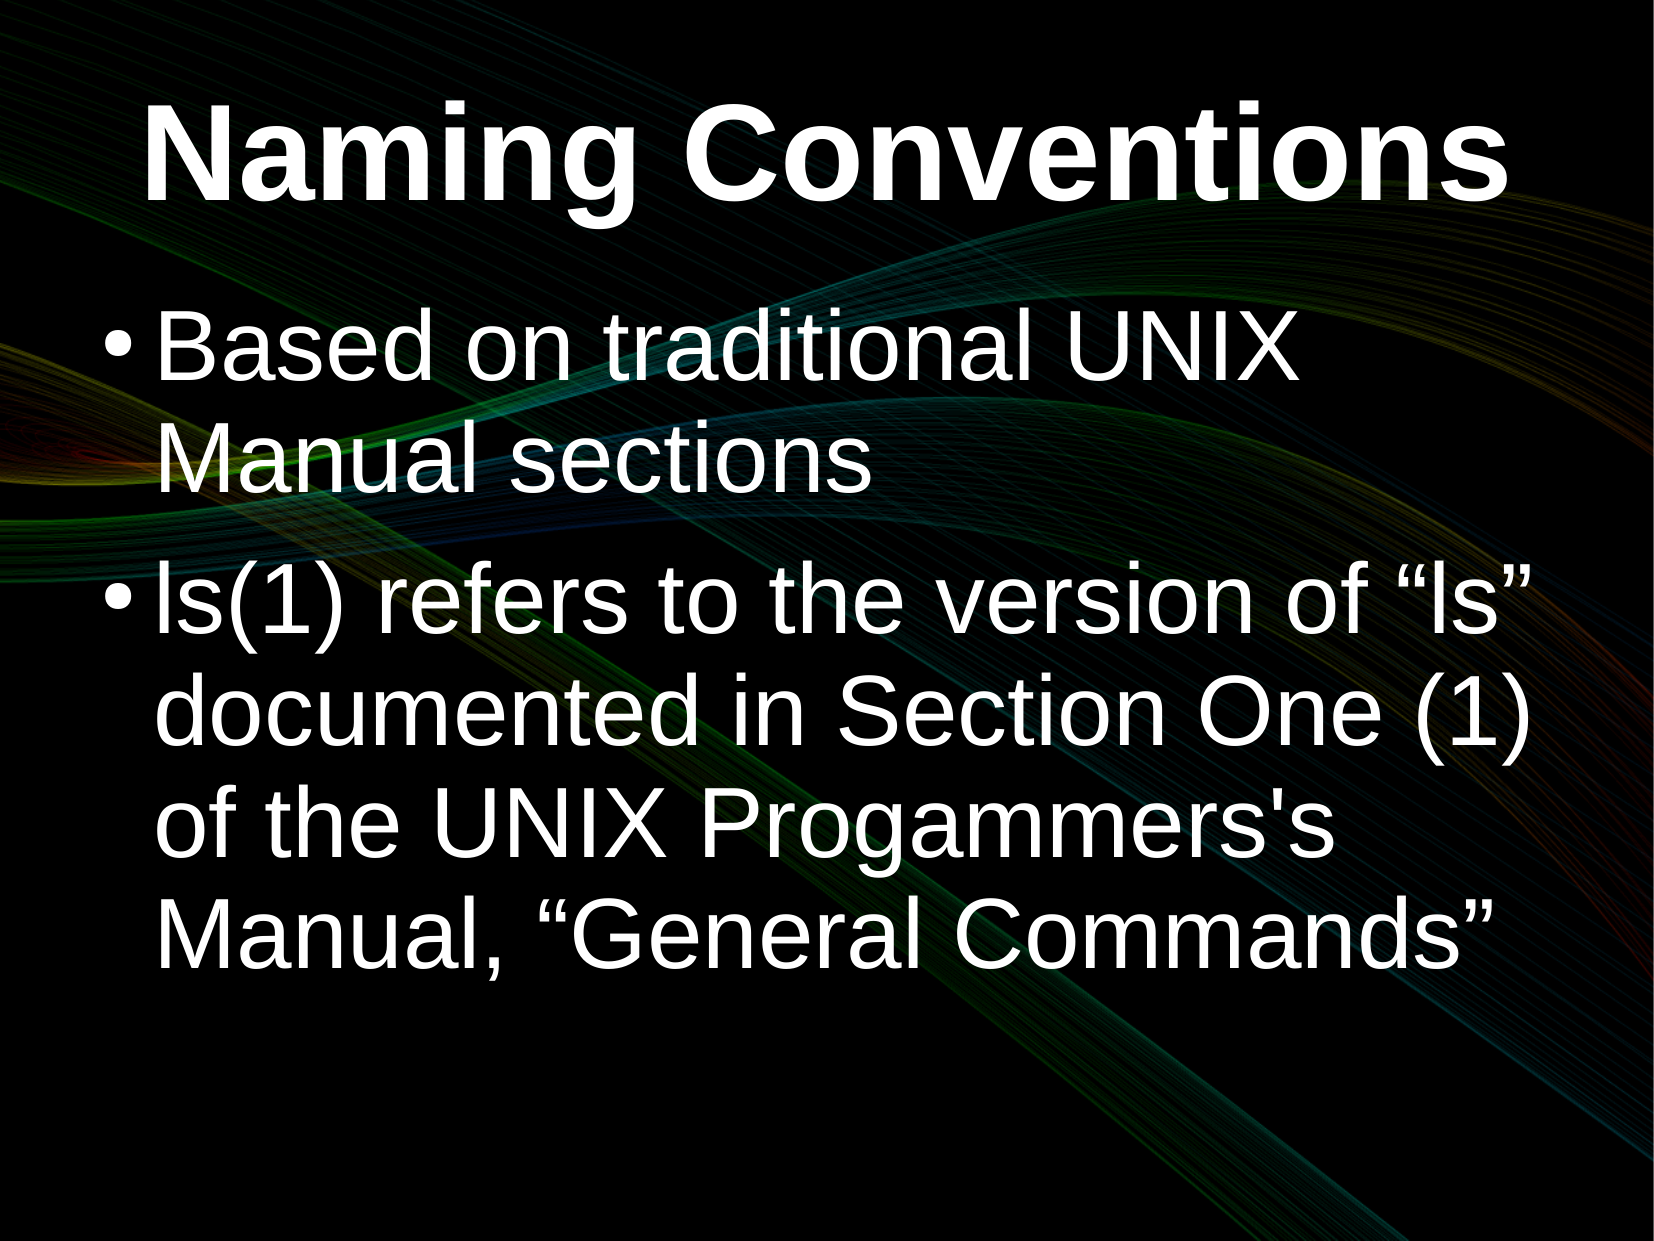

# Naming Conventions
Based on traditional UNIX Manual sections
ls(1) refers to the version of “ls” documented in Section One (1) of the UNIX Progammers's Manual, “General Commands”